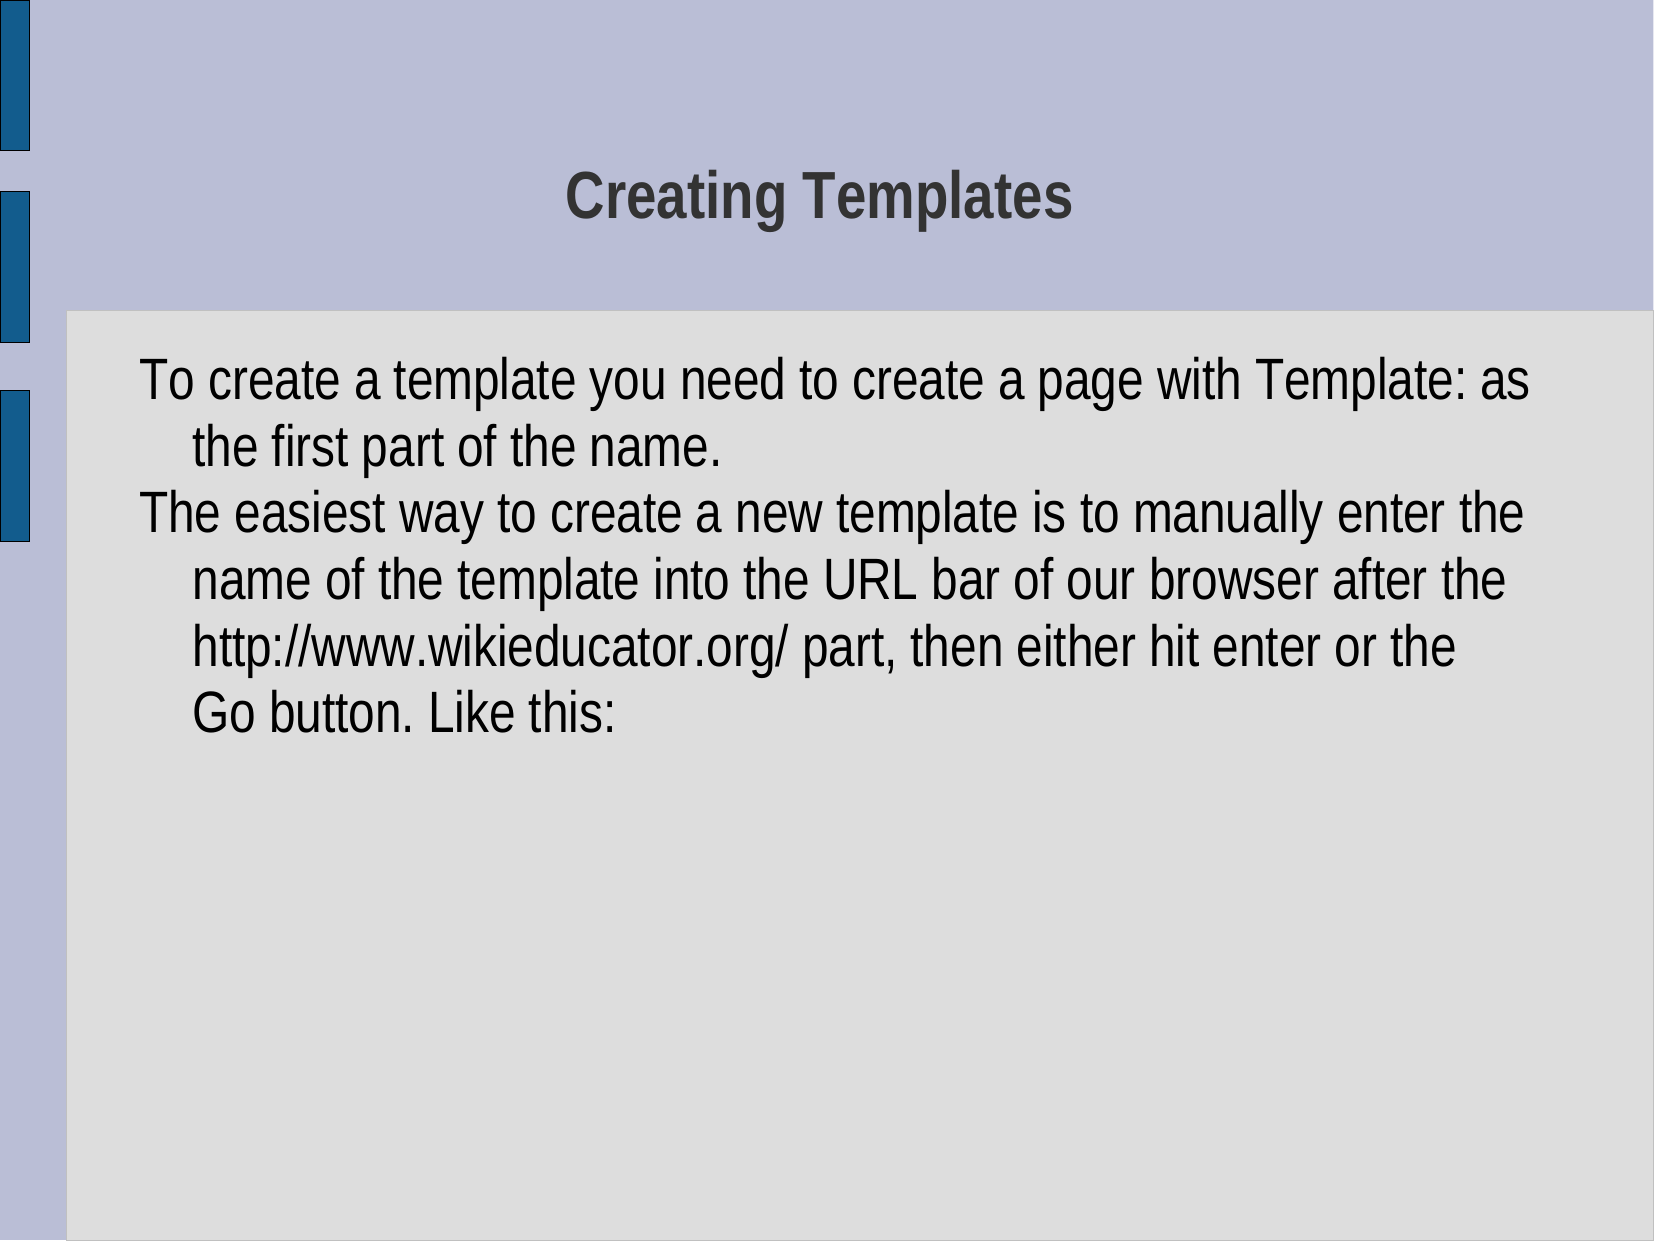

Creating Templates
# To create a template you need to create a page with Template: as the first part of the name.
The easiest way to create a new template is to manually enter the name of the template into the URL bar of our browser after the http://www.wikieducator.org/ part, then either hit enter or the Go button. Like this: